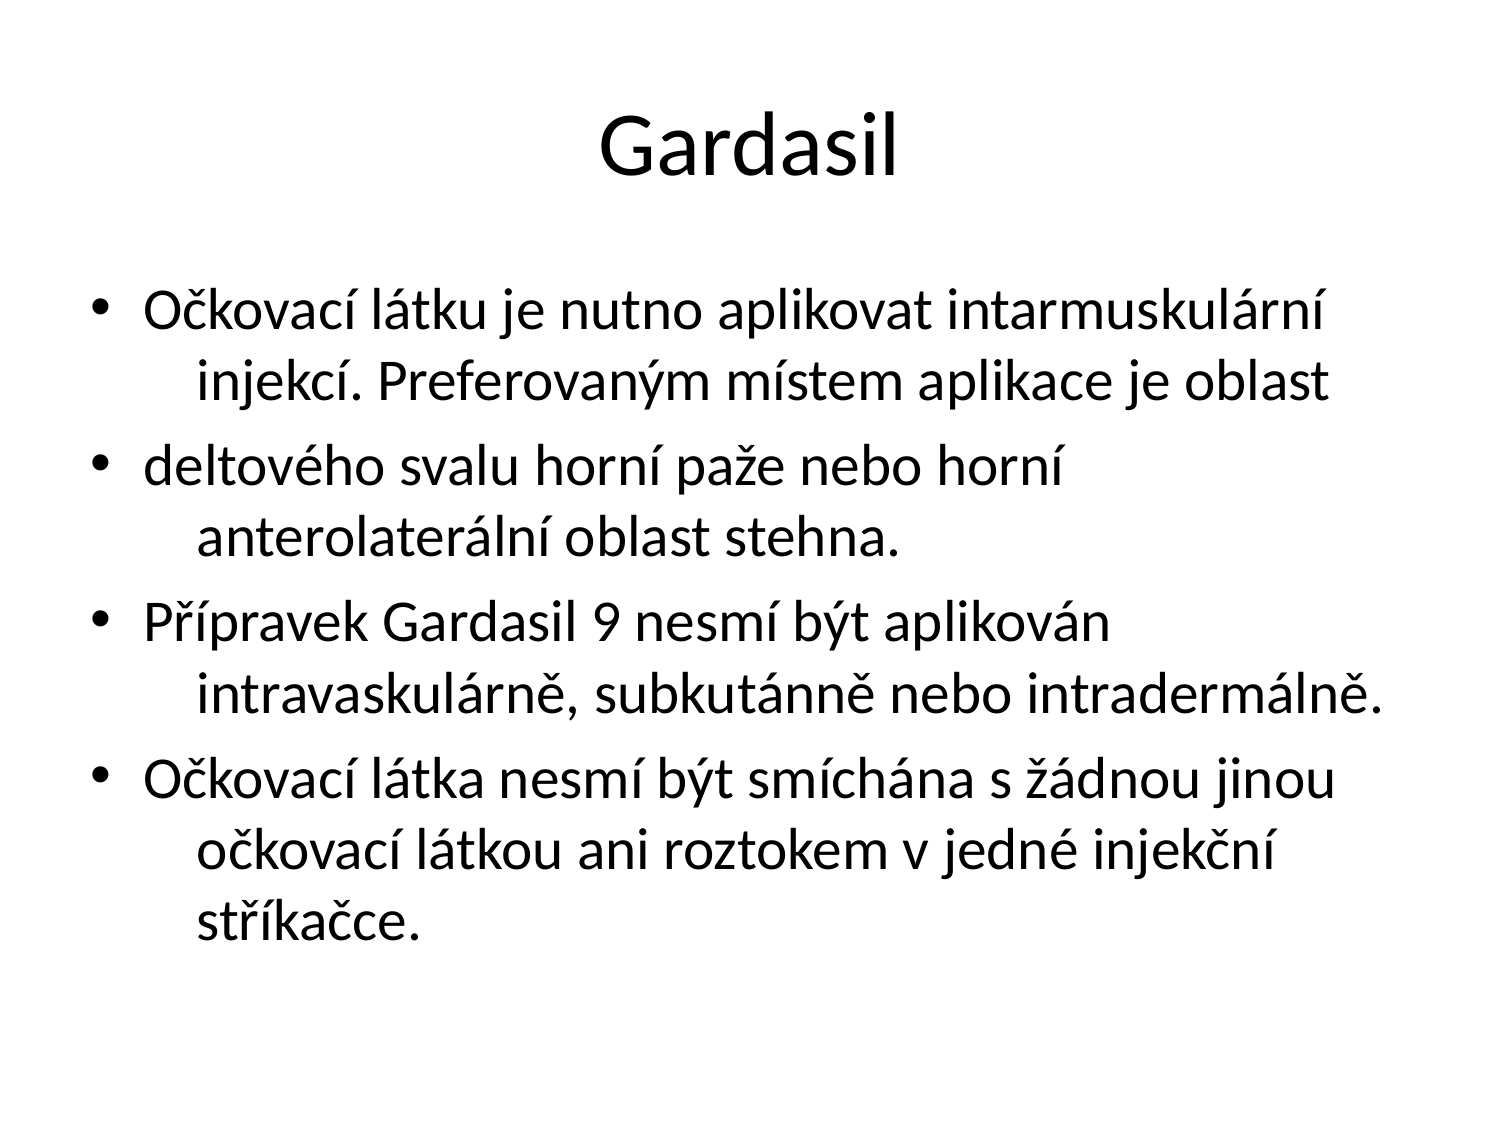

# Gardasil
Očkovací látku je nutno aplikovat intarmuskulární injekcí. Preferovaným místem aplikace je oblast
deltového svalu horní paže nebo horní anterolaterální oblast stehna.
Přípravek Gardasil 9 nesmí být aplikován intravaskulárně, subkutánně nebo intradermálně.
Očkovací látka nesmí být smíchána s žádnou jinou očkovací látkou ani roztokem v jedné injekční stříkačce.